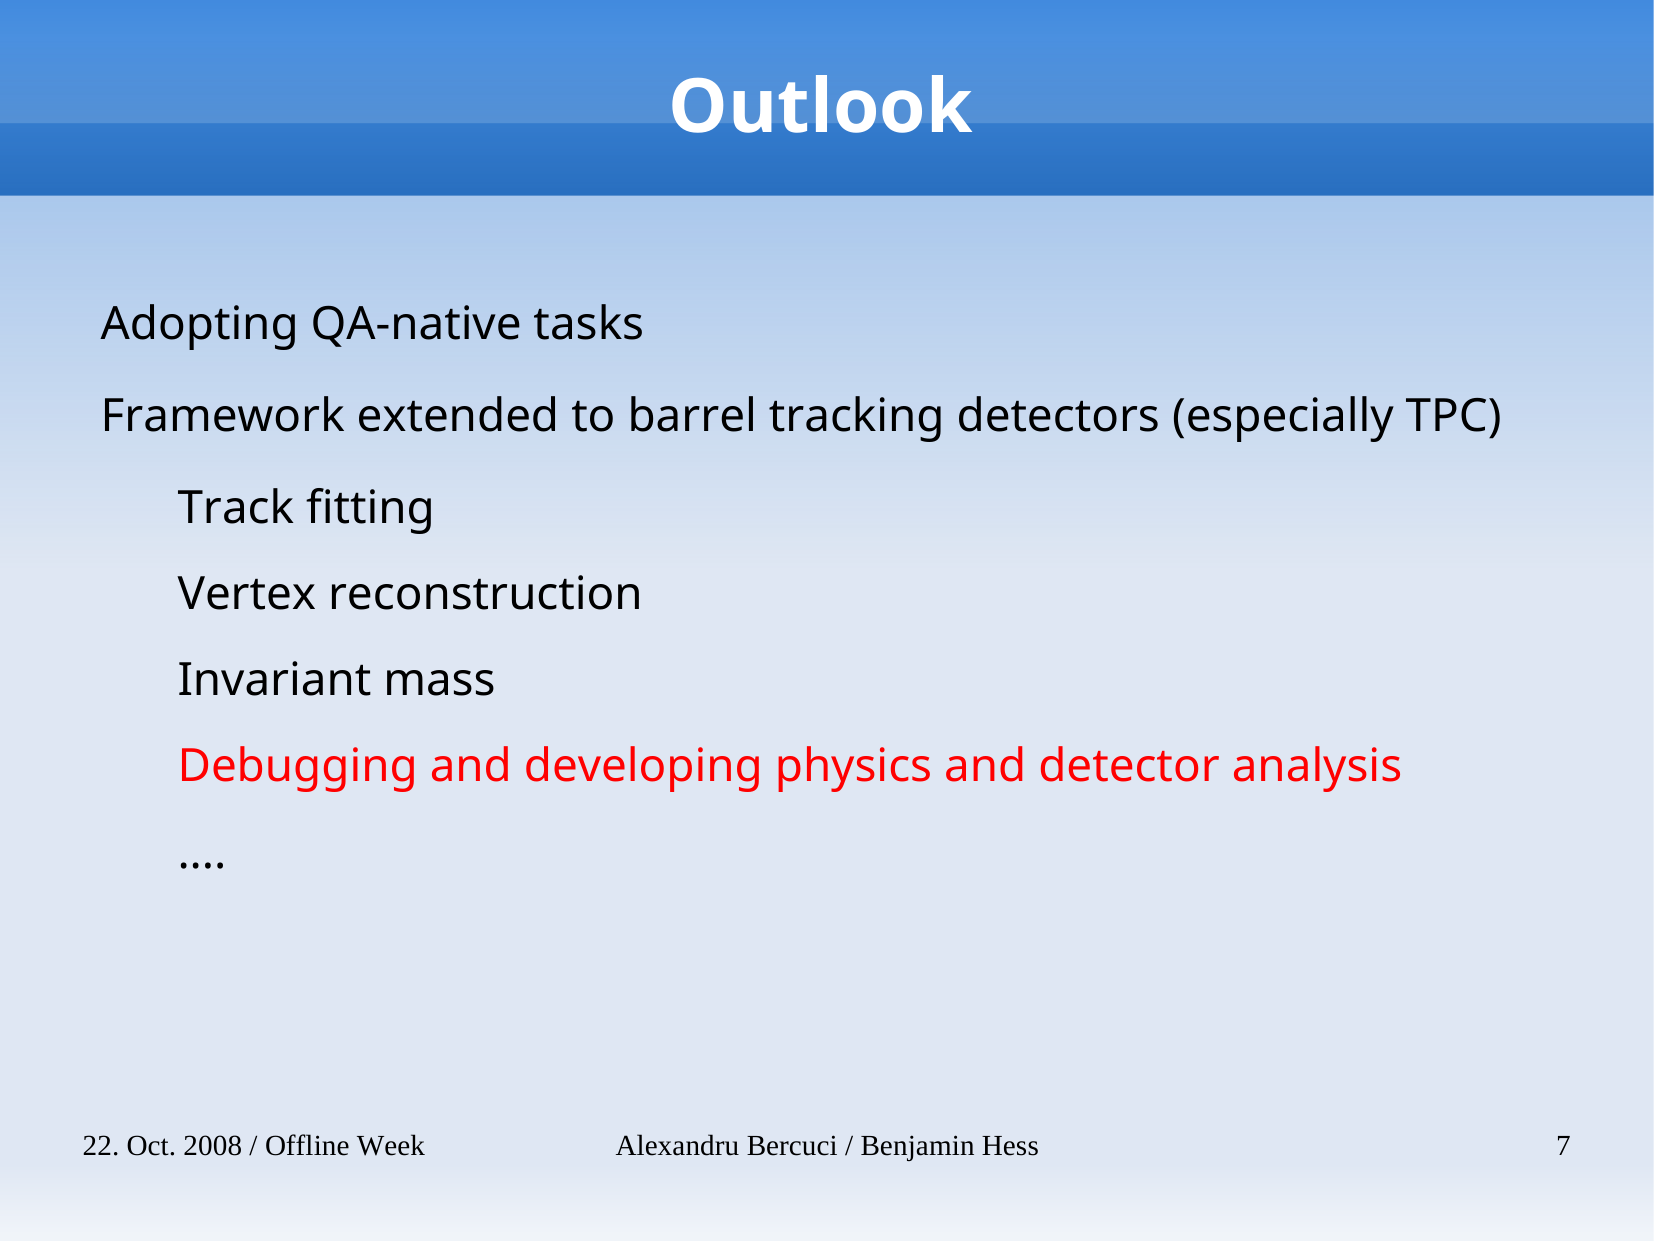

Outlook
# Adopting QA-native tasks
Framework extended to barrel tracking detectors (especially TPC)
Track fitting
Vertex reconstruction
Invariant mass
Debugging and developing physics and detector analysis
....
22. Oct. 2008 / Offline Week
Alexandru Bercuci / Benjamin Hess
7